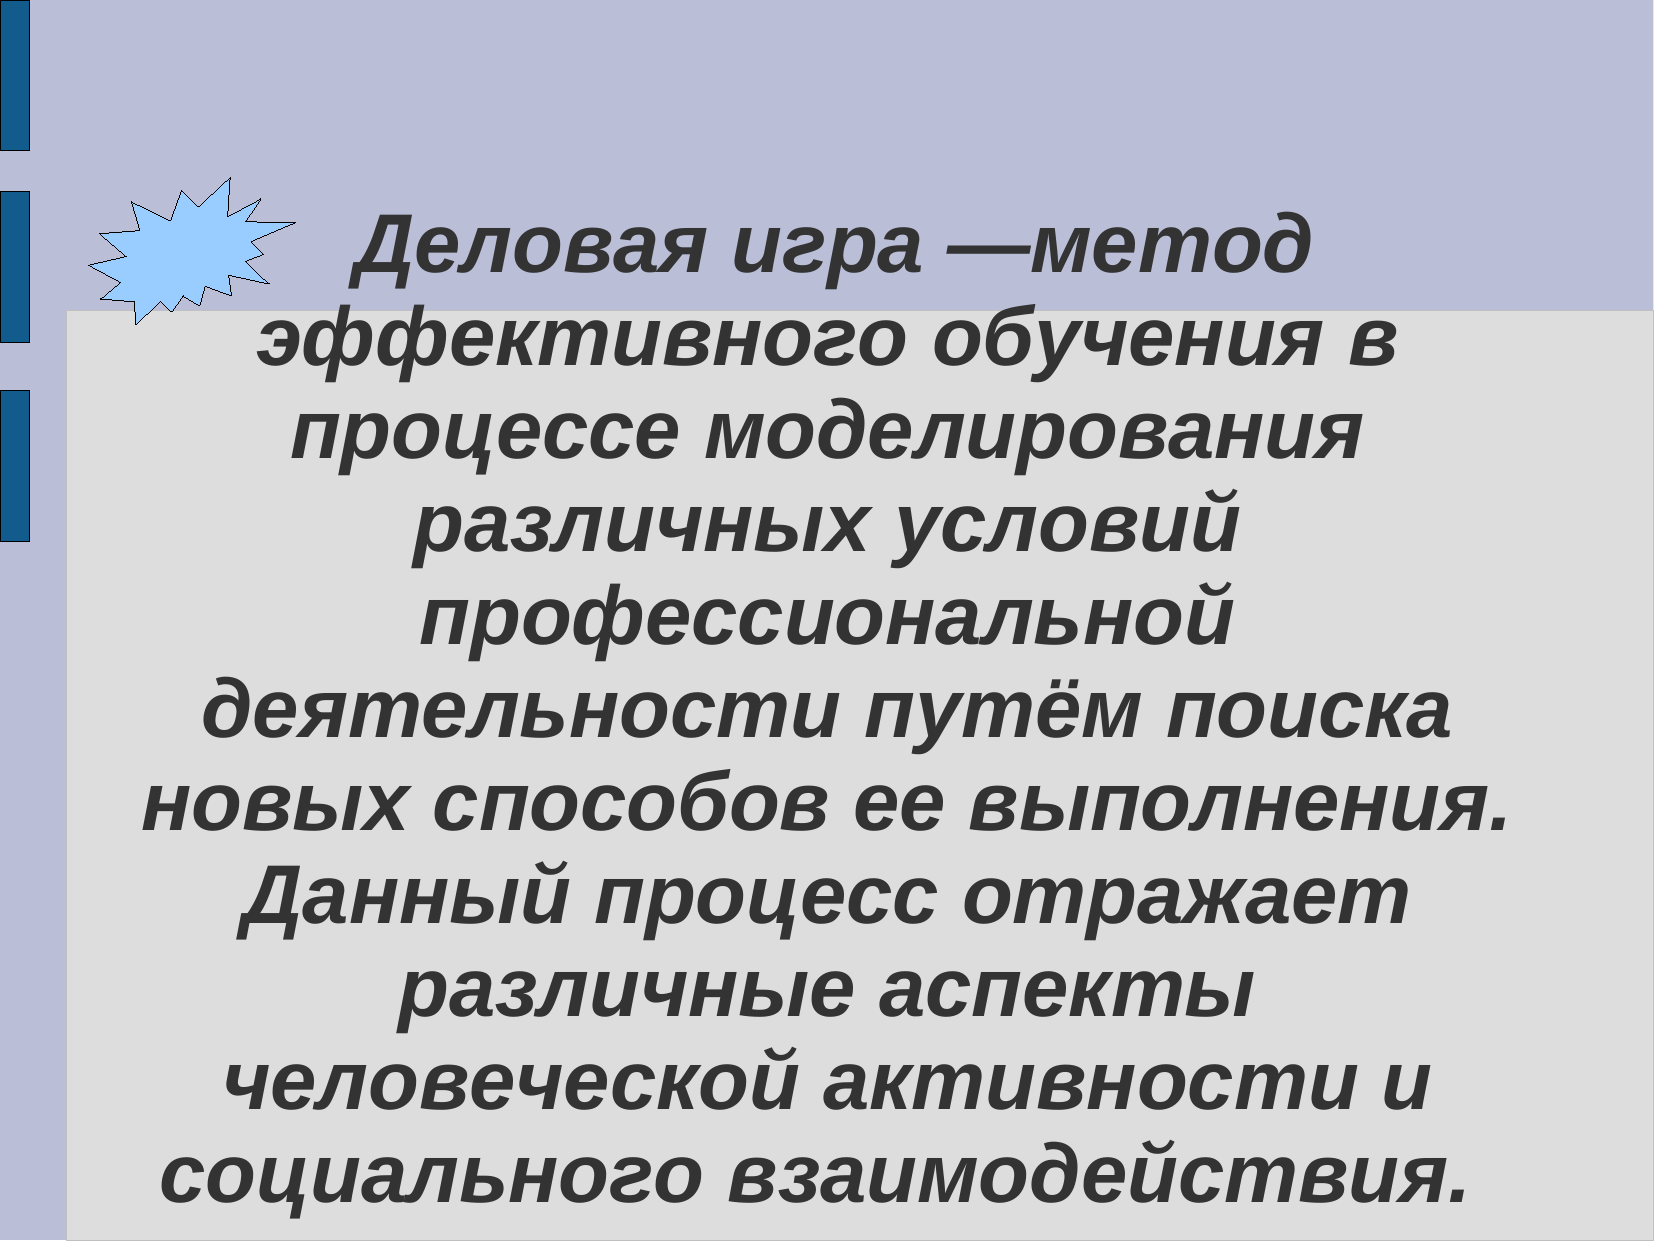

# Деловая игра —метод эффективного обучения в процессе моделирования различных условий профессиональной деятельности путём поиска новых способов ее выполнения. Данный процесс отражает различные аспекты человеческой активности и социального взаимодействия.